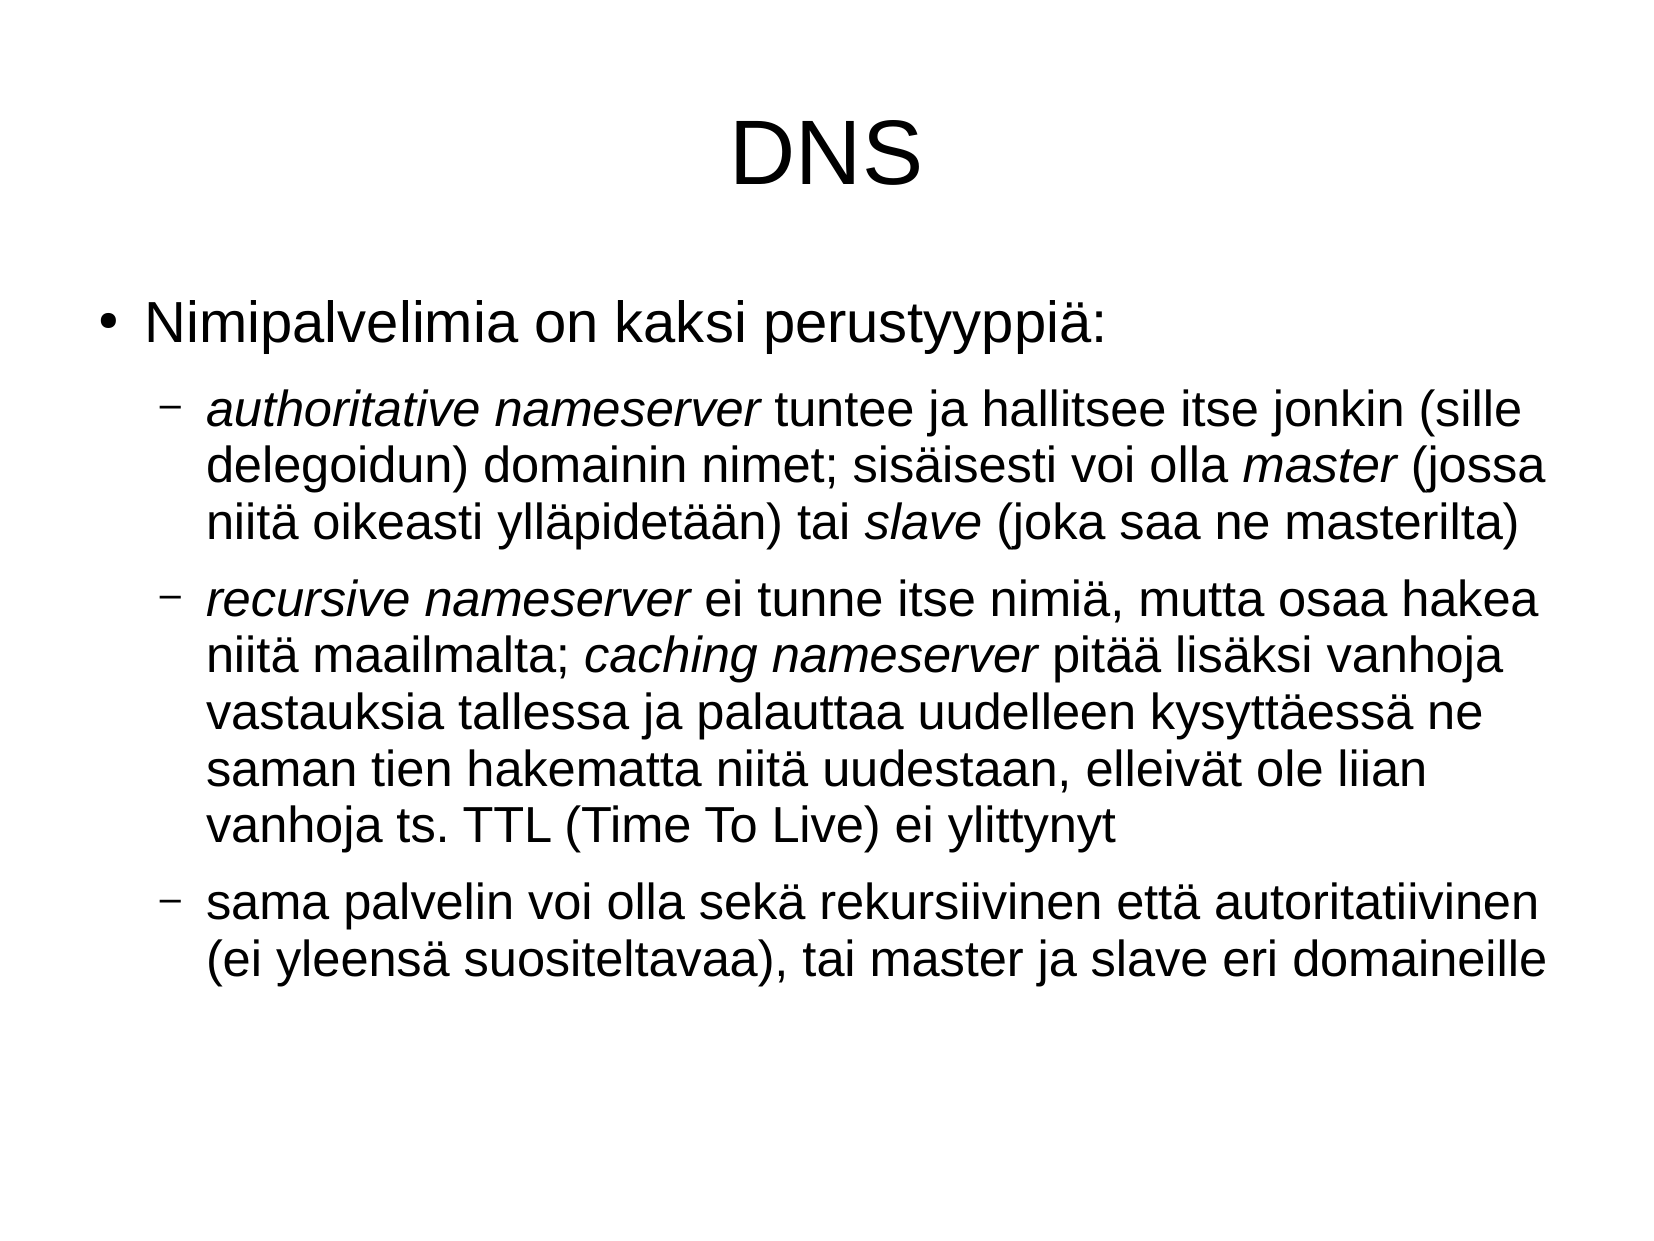

# DNS
Nimipalvelimia on kaksi perustyyppiä:
authoritative nameserver tuntee ja hallitsee itse jonkin (sille delegoidun) domainin nimet; sisäisesti voi olla master (jossa niitä oikeasti ylläpidetään) tai slave (joka saa ne masterilta)
recursive nameserver ei tunne itse nimiä, mutta osaa hakea niitä maailmalta; caching nameserver pitää lisäksi vanhoja vastauksia tallessa ja palauttaa uudelleen kysyttäessä ne saman tien hakematta niitä uudestaan, elleivät ole liian vanhoja ts. TTL (Time To Live) ei ylittynyt
sama palvelin voi olla sekä rekursiivinen että autoritatiivinen (ei yleensä suositeltavaa), tai master ja slave eri domaineille